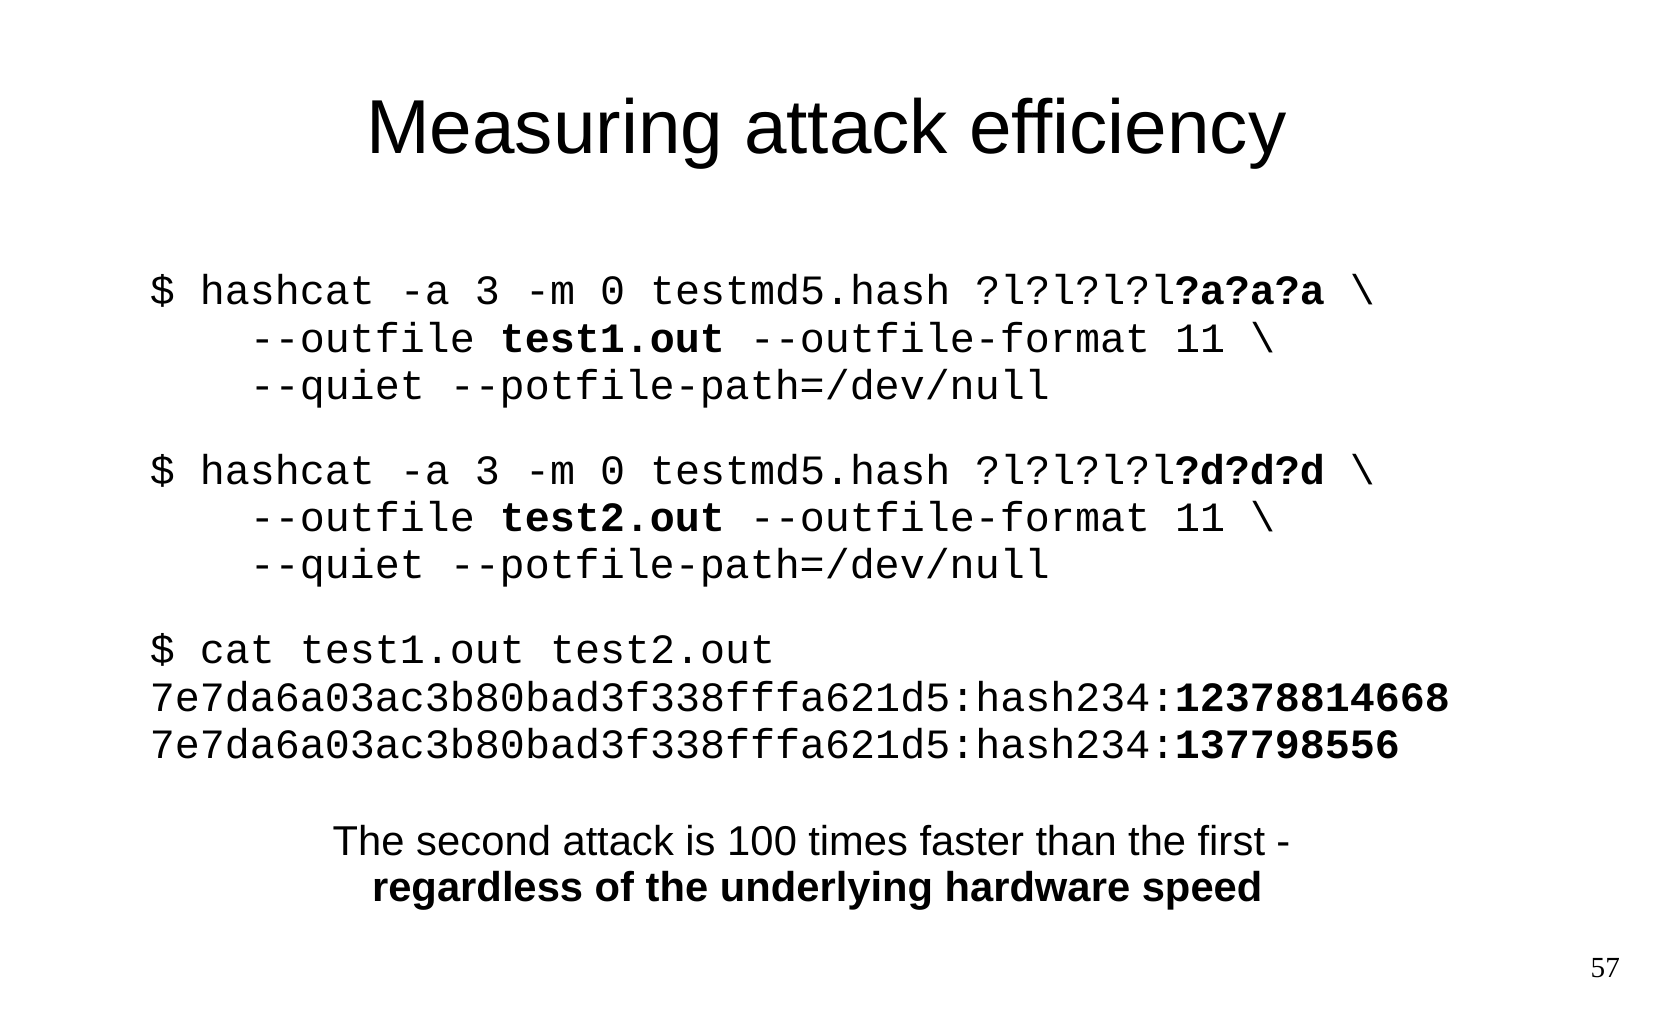

# Measuring attack efficiency
$ hashcat -a 3 -m 0 testmd5.hash ?l?l?l?l?a?a?a \
 --outfile test1.out --outfile-format 11 \
 --quiet --potfile-path=/dev/null
$ hashcat -a 3 -m 0 testmd5.hash ?l?l?l?l?d?d?d \
 --outfile test2.out --outfile-format 11 \
 --quiet --potfile-path=/dev/null
$ cat test1.out test2.out
7e7da6a03ac3b80bad3f338fffa621d5:hash234:12378814668
7e7da6a03ac3b80bad3f338fffa621d5:hash234:137798556
The second attack is 100 times faster than the first -
regardless of the underlying hardware speed